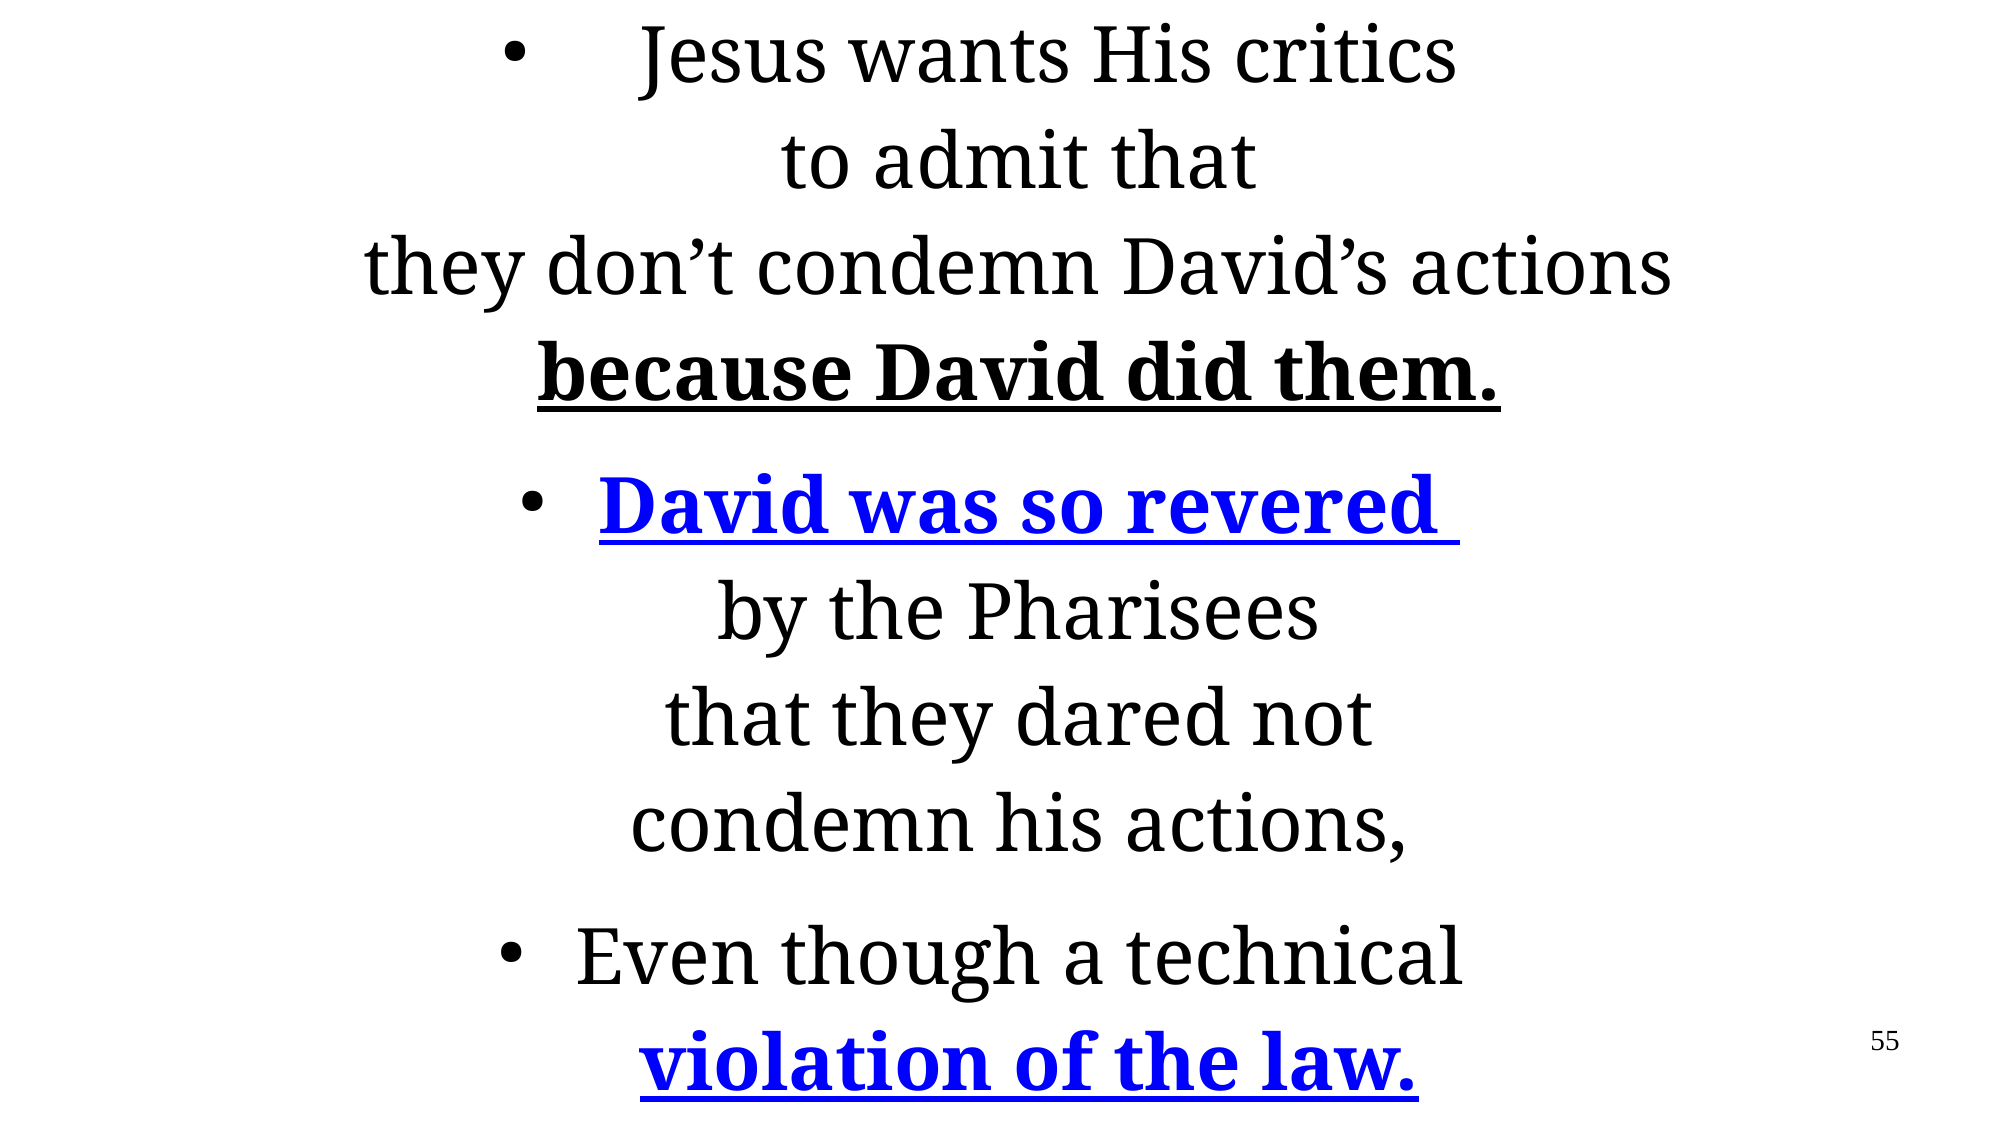

# Jesus wants His critics to admit that they don’t condemn David’s actions because David did them.
David was so revered
by the Pharisees
that they dared not
condemn his actions,
Even though a technical
violation of the law.
55